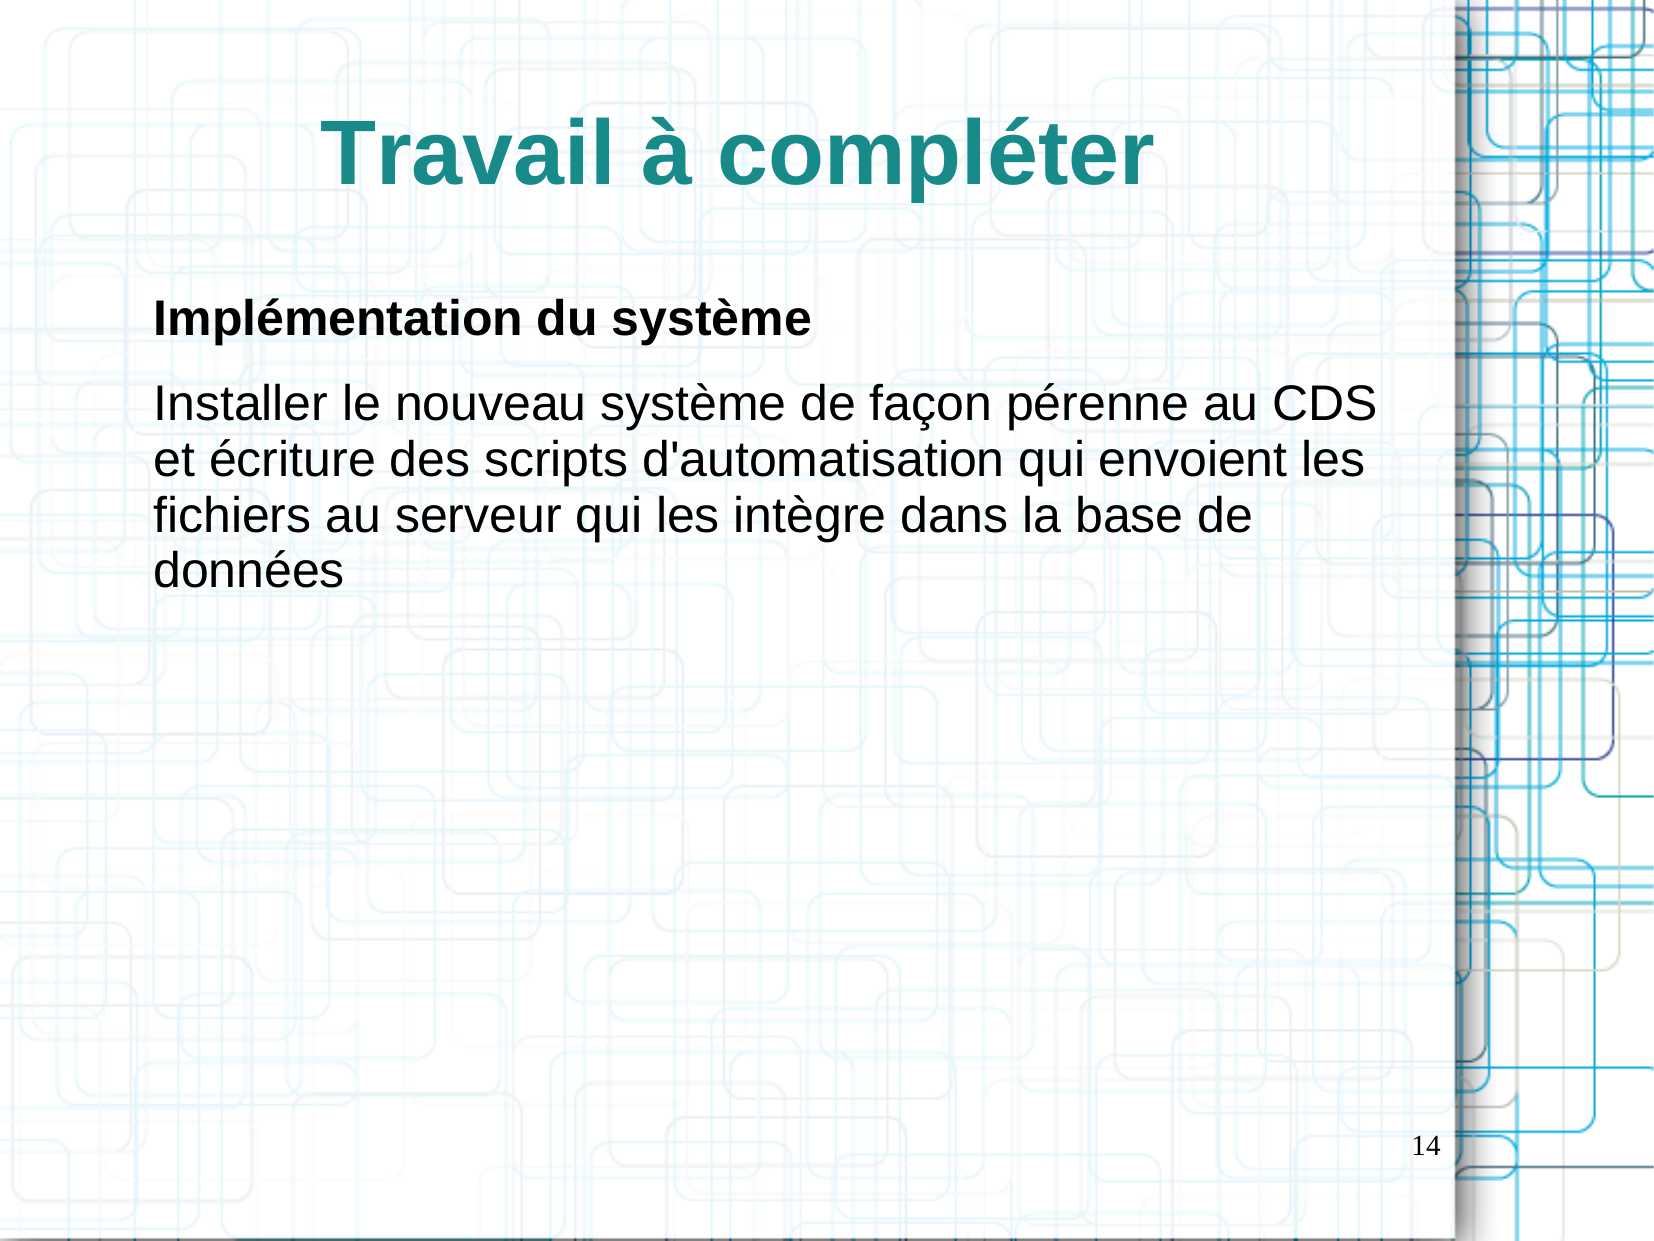

# Travail à compléter
Implémentation du système
Installer le nouveau système de façon pérenne au CDS et écriture des scripts d'automatisation qui envoient les fichiers au serveur qui les intègre dans la base de données
14